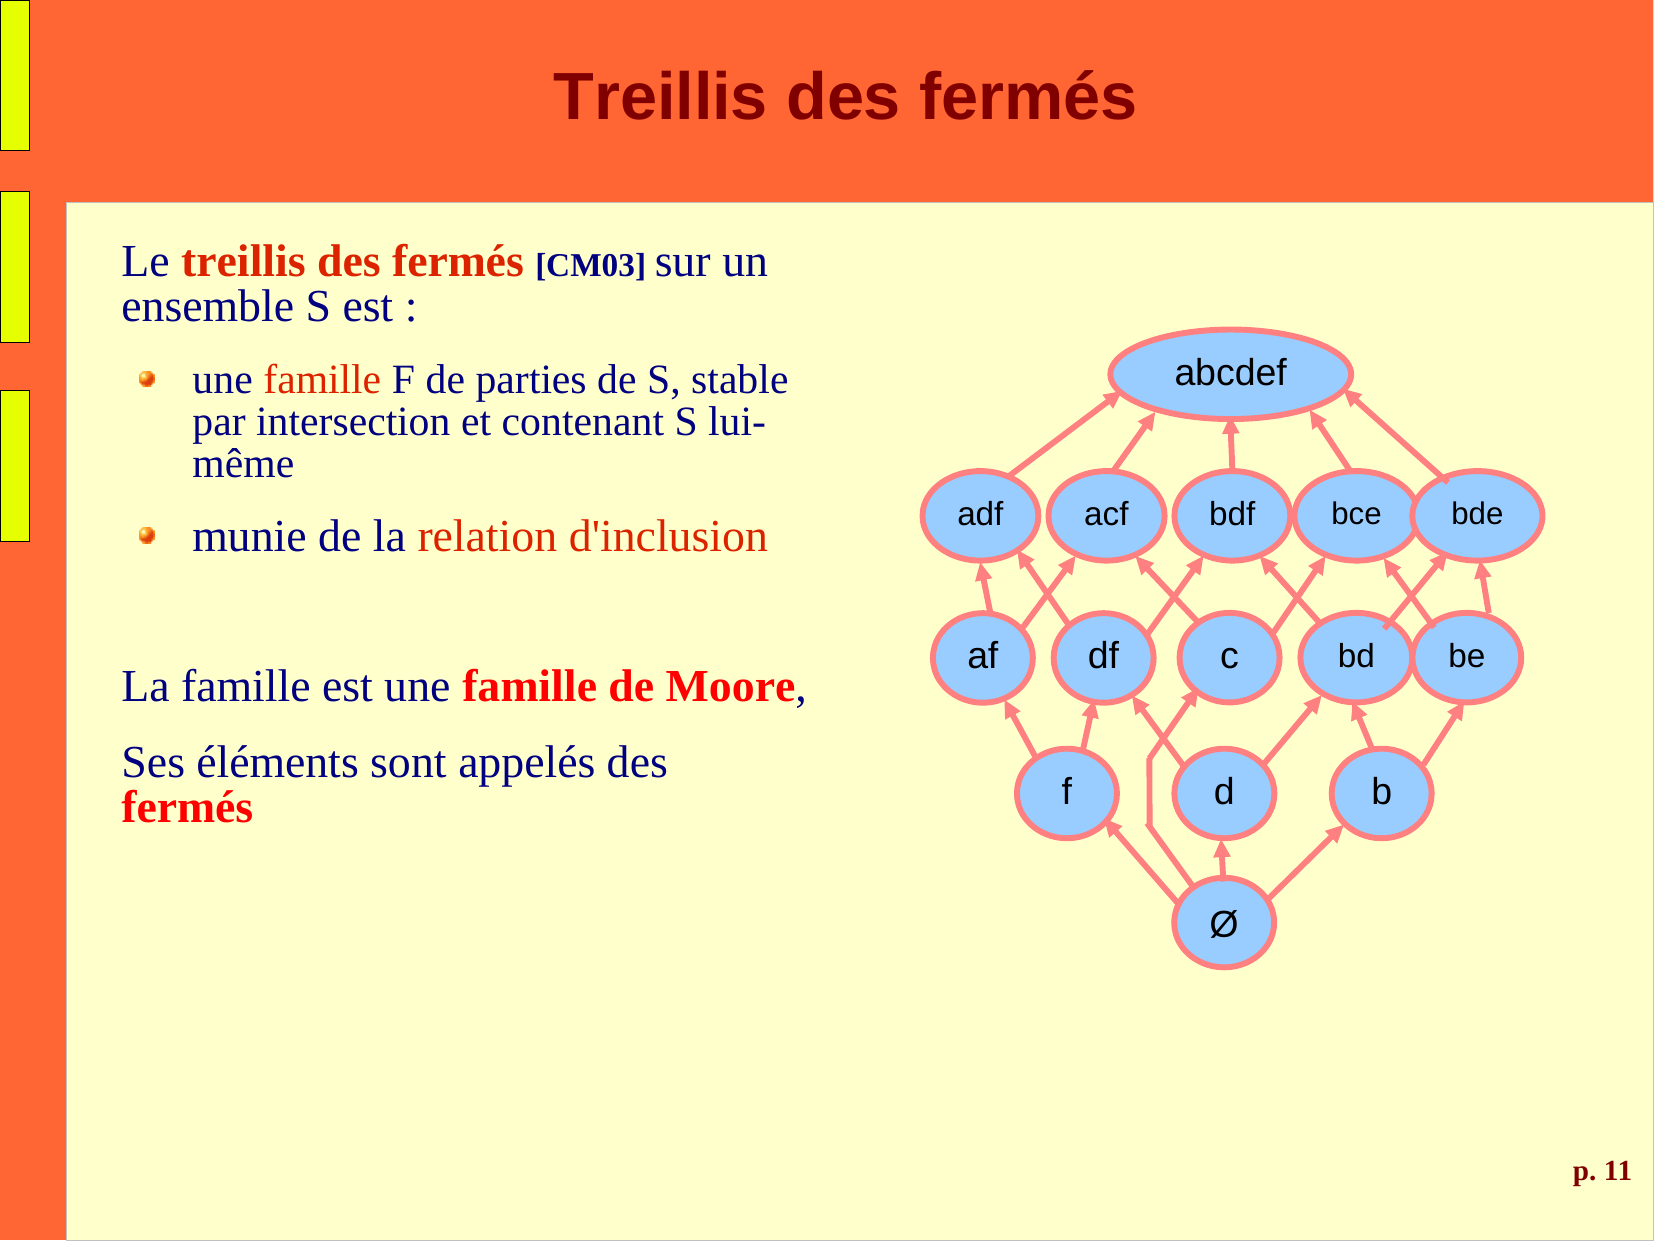

# Treillis des fermés
Le treillis des fermés [CM03] sur un ensemble S est :
une famille F de parties de S, stable par intersection et contenant S lui-même
munie de la relation d'inclusion
La famille est une famille de Moore,
Ses éléments sont appelés des fermés
abcdef
adf
acf
bdf
bce
bde
c
bd
be
af
df
f
d
b
Ø